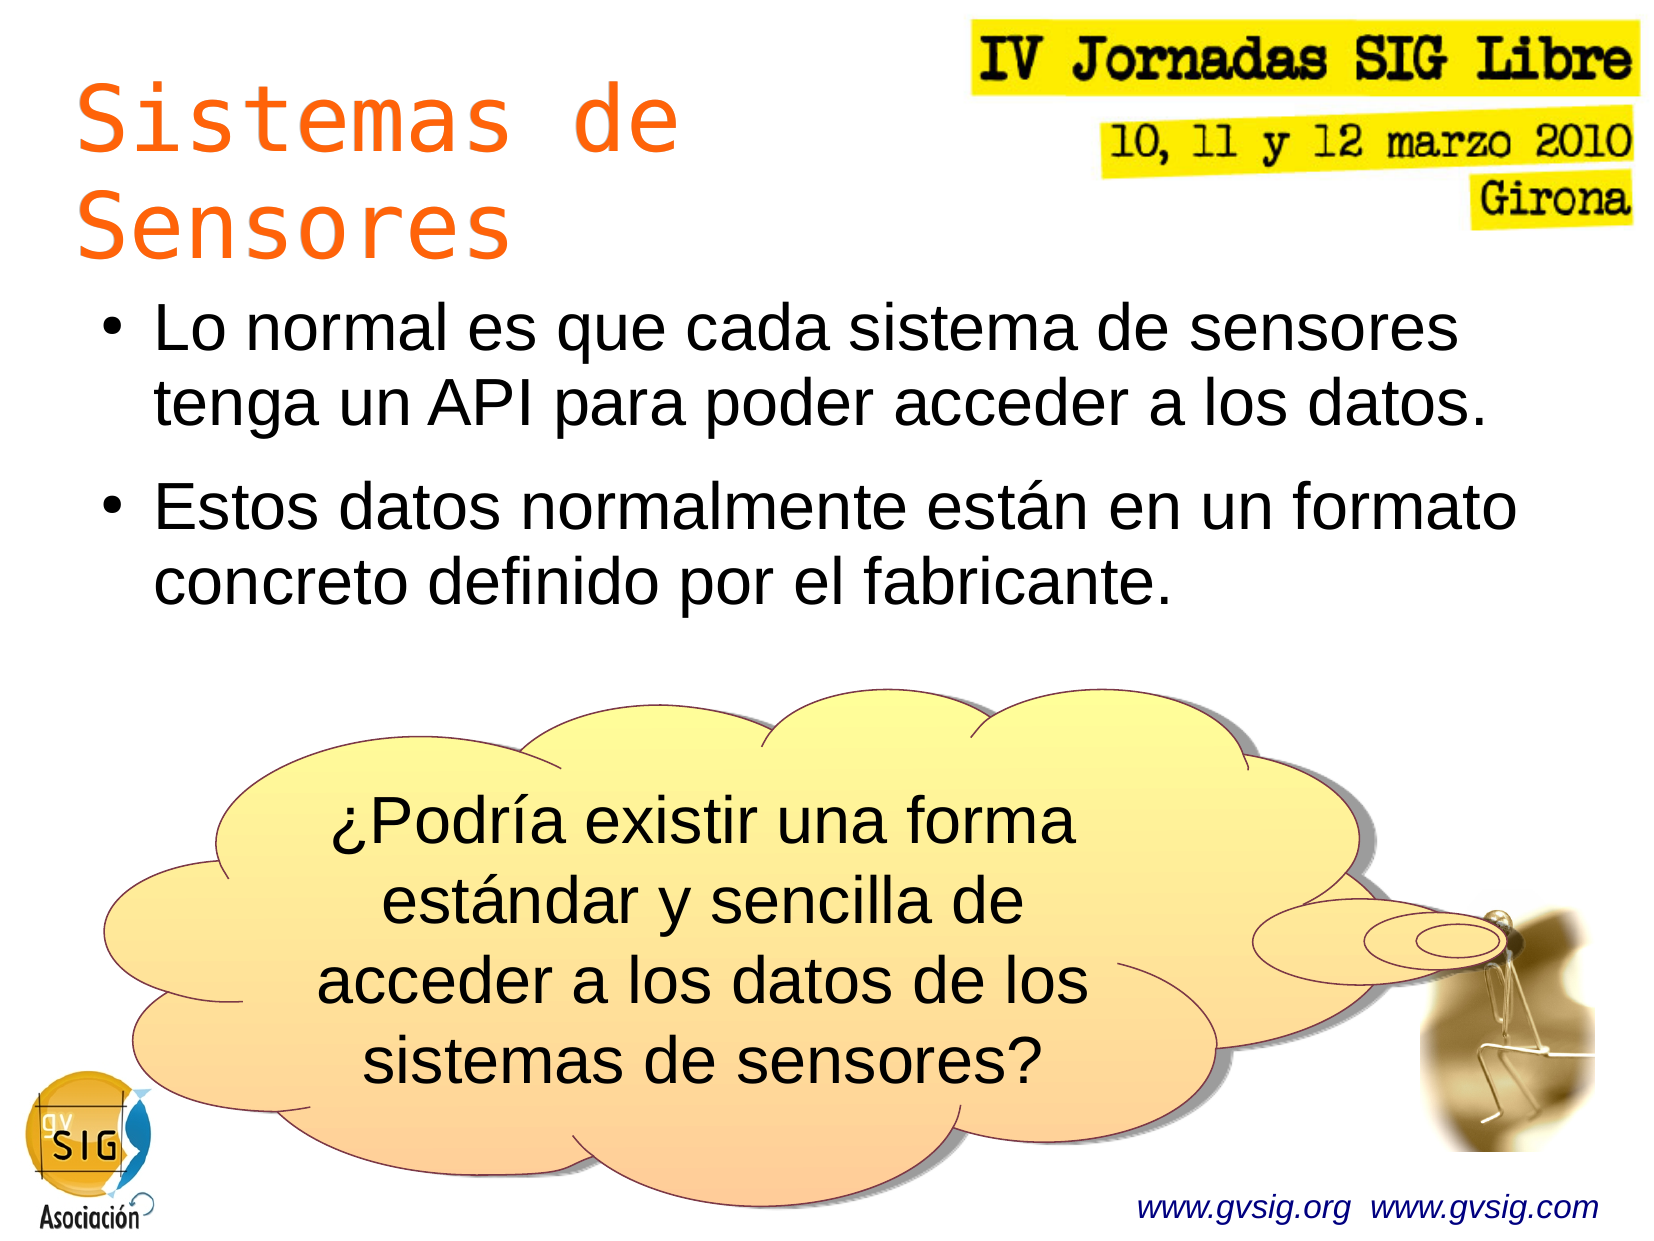

Sistemas de
Sensores
# Lo normal es que cada sistema de sensores tenga un API para poder acceder a los datos.
Estos datos normalmente están en un formato concreto definido por el fabricante.
¿Podría existir una forma estándar y sencilla de acceder a los datos de los sistemas de sensores?